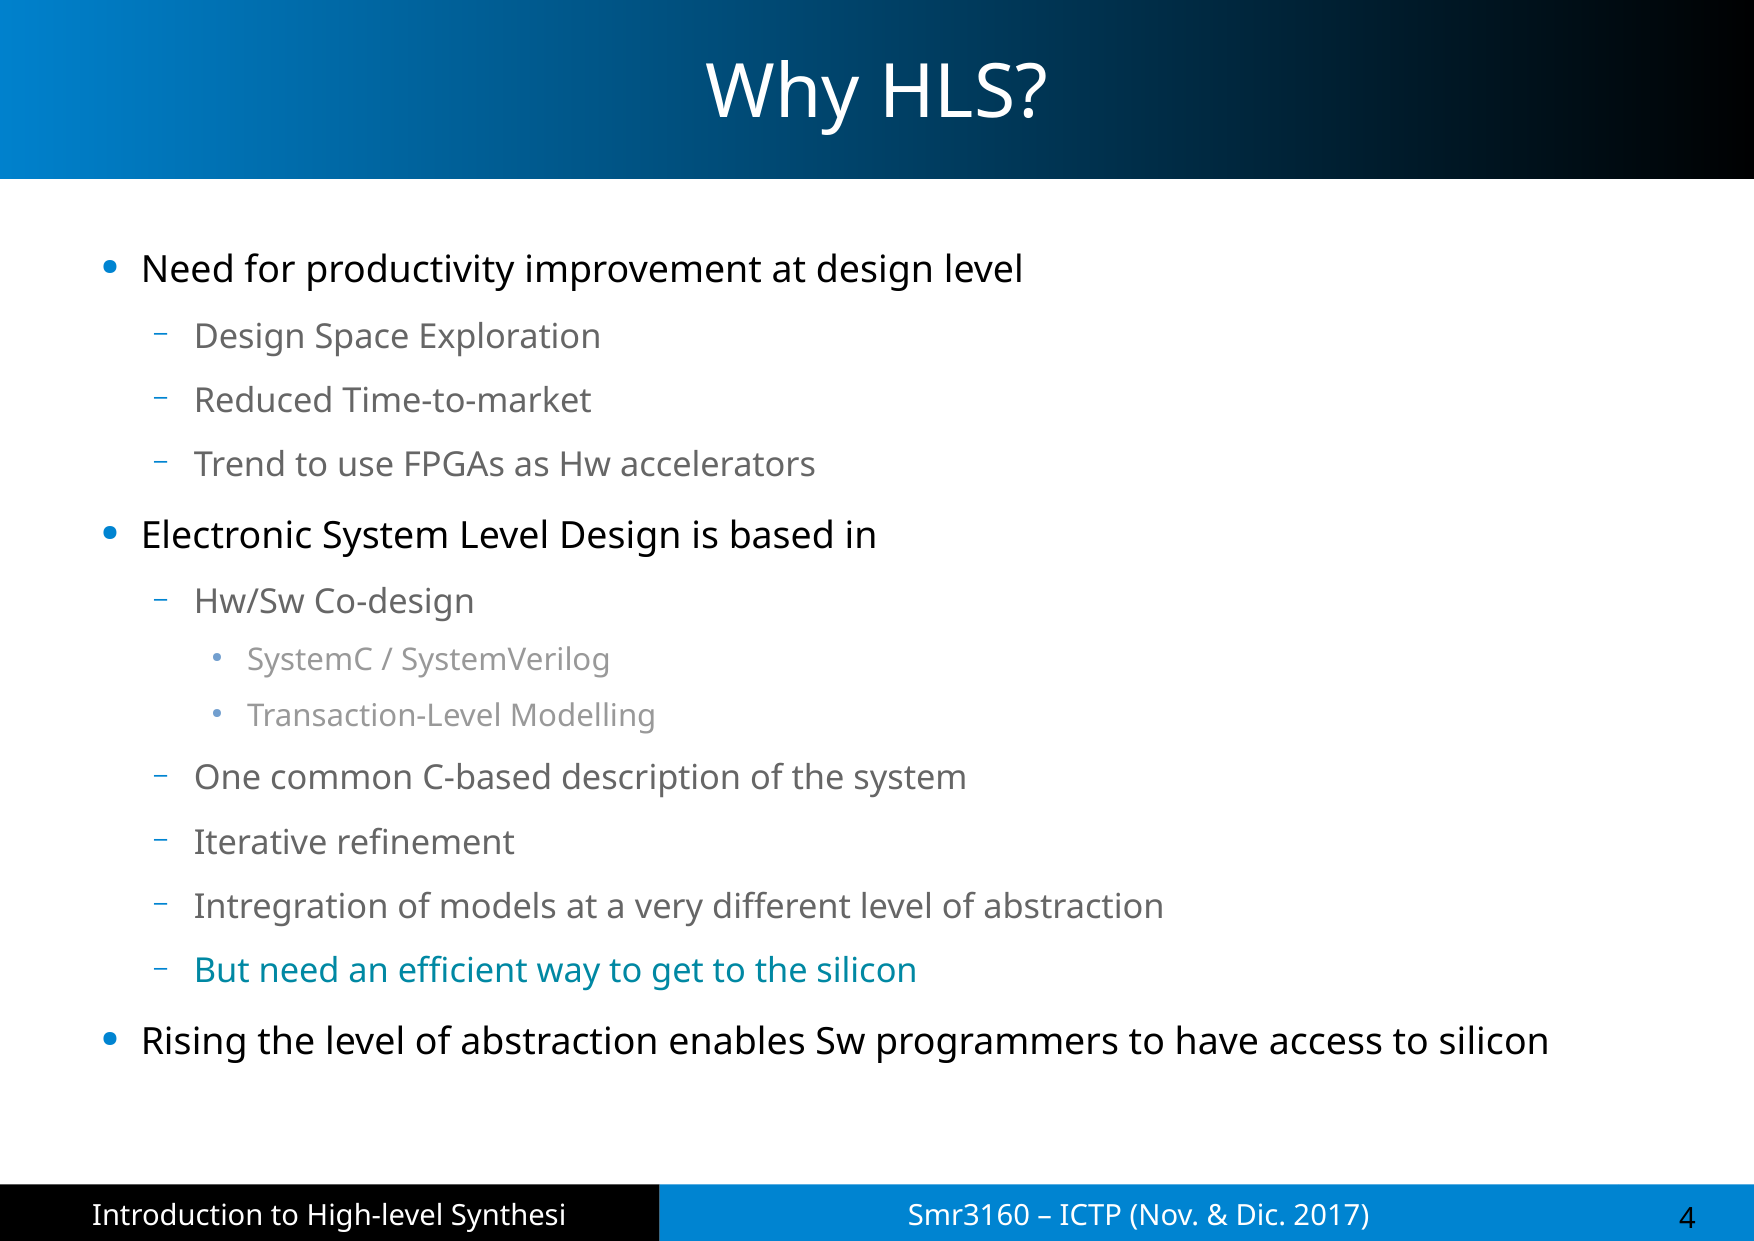

# Why HLS?
Need for productivity improvement at design level
Design Space Exploration
Reduced Time-to-market
Trend to use FPGAs as Hw accelerators
Electronic System Level Design is based in
Hw/Sw Co-design
SystemC / SystemVerilog
Transaction-Level Modelling
One common C-based description of the system
Iterative refinement
Intregration of models at a very different level of abstraction
But need an efficient way to get to the silicon
Rising the level of abstraction enables Sw programmers to have access to silicon
4